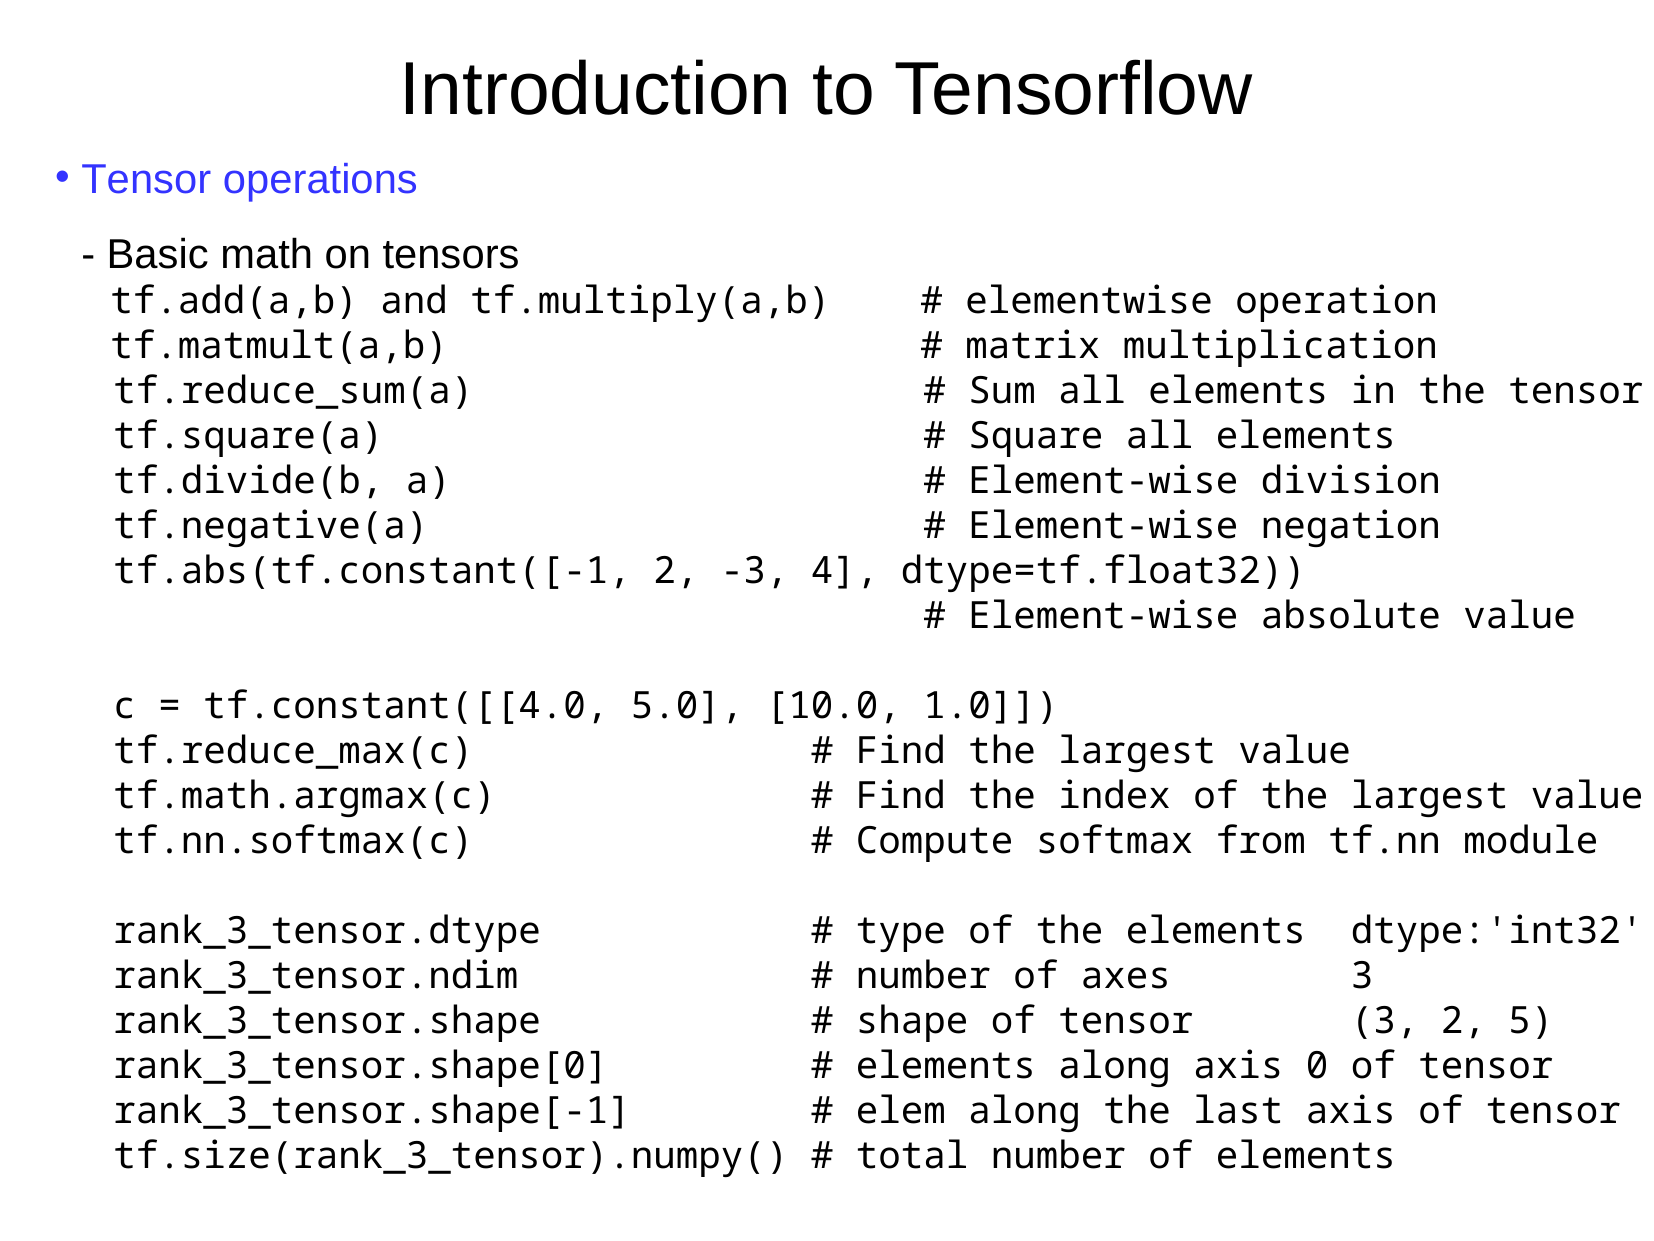

# Introduction to Tensorflow
 Tensor operations
 - Basic math on tensors
 tf.add(a,b) and tf.multiply(a,b) # elementwise operation
 tf.matmult(a,b) # matrix multiplication
 tf.reduce_sum(a) # Sum all elements in the tensor
 tf.square(a) # Square all elements
 tf.divide(b, a) # Element-wise division
 tf.negative(a) # Element-wise negation
 tf.abs(tf.constant([-1, 2, -3, 4], dtype=tf.float32))
 # Element-wise absolute value
 c = tf.constant([[4.0, 5.0], [10.0, 1.0]])
 tf.reduce_max(c) # Find the largest value
 tf.math.argmax(c) # Find the index of the largest value
 tf.nn.softmax(c) # Compute softmax from tf.nn module
 rank_3_tensor.dtype # type of the elements dtype:'int32'
 rank_3_tensor.ndim # number of axes 3
 rank_3_tensor.shape # shape of tensor (3, 2, 5)
 rank_3_tensor.shape[0] # elements along axis 0 of tensor
 rank_3_tensor.shape[-1] # elem along the last axis of tensor
 tf.size(rank_3_tensor).numpy() # total number of elements